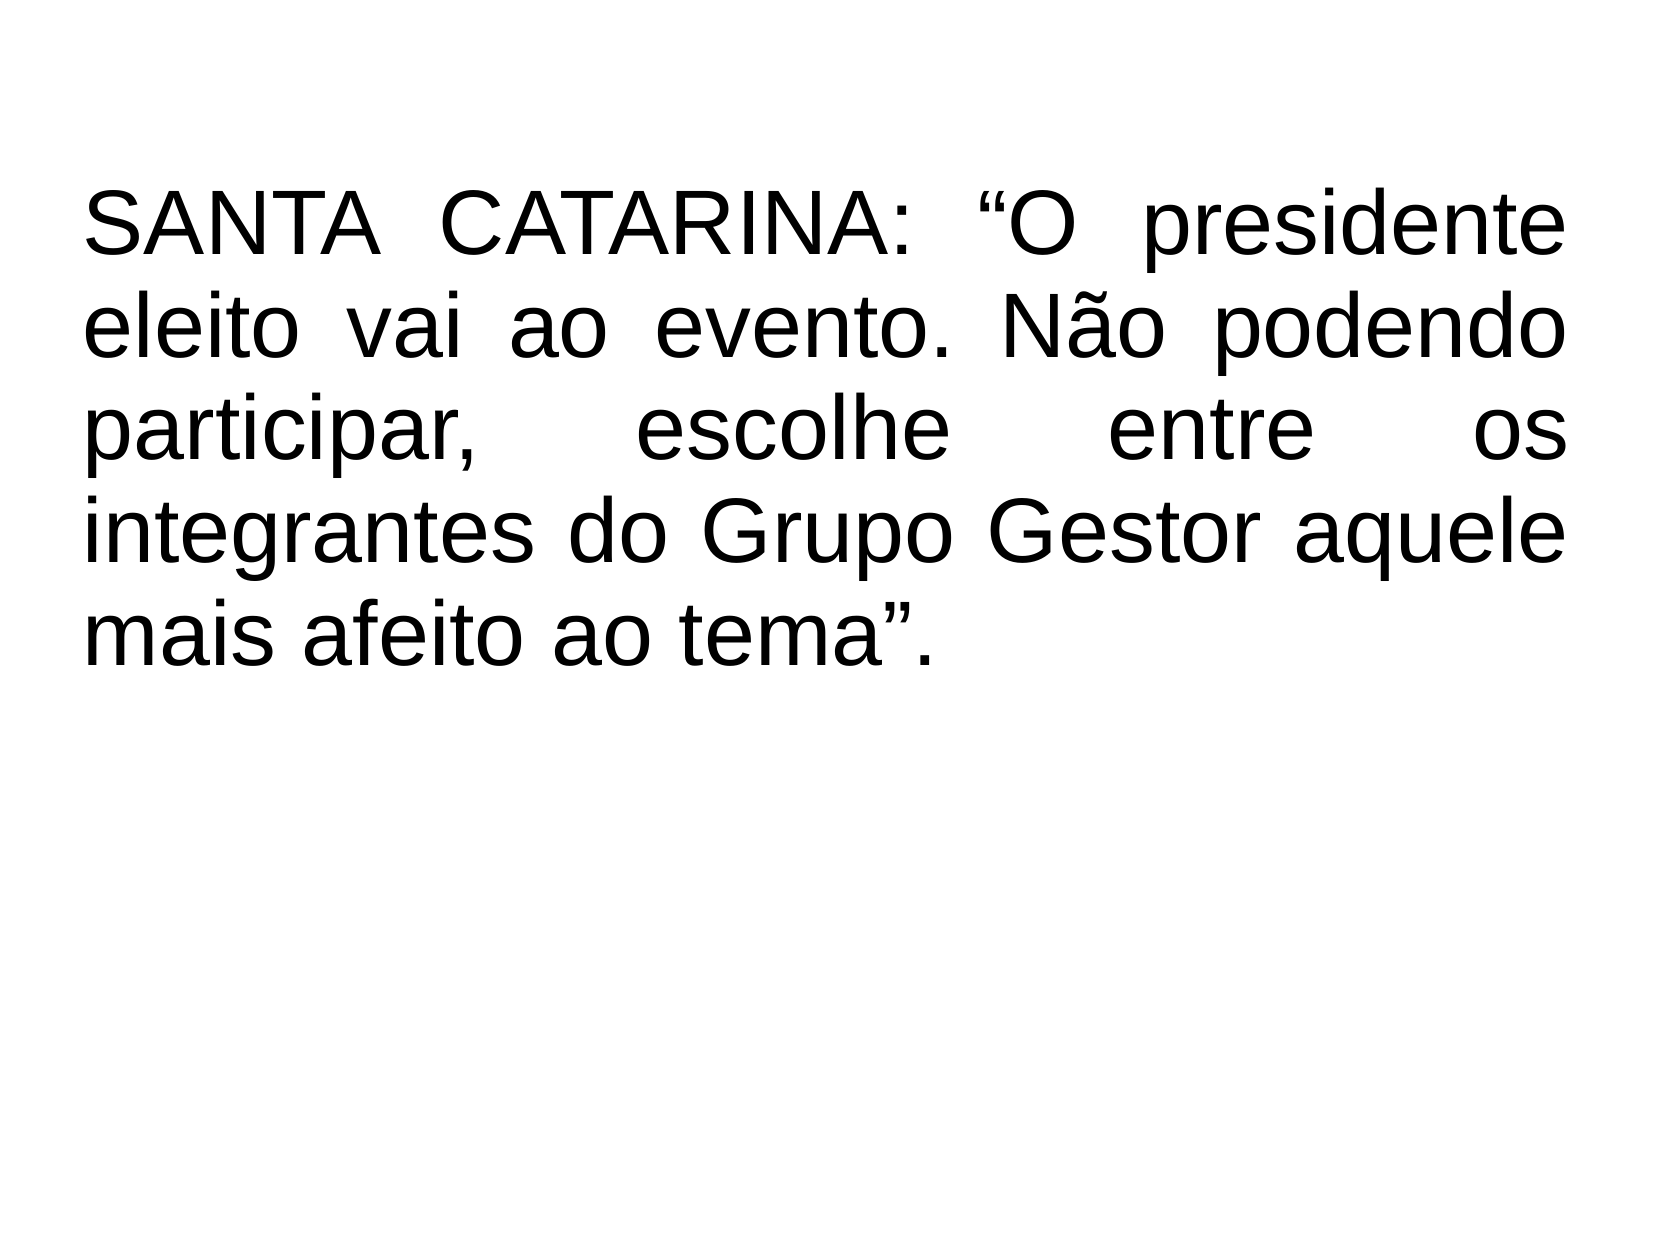

# SANTA CATARINA: “O presidente eleito vai ao evento. Não podendo participar, escolhe entre os integrantes do Grupo Gestor aquele mais afeito ao tema”.